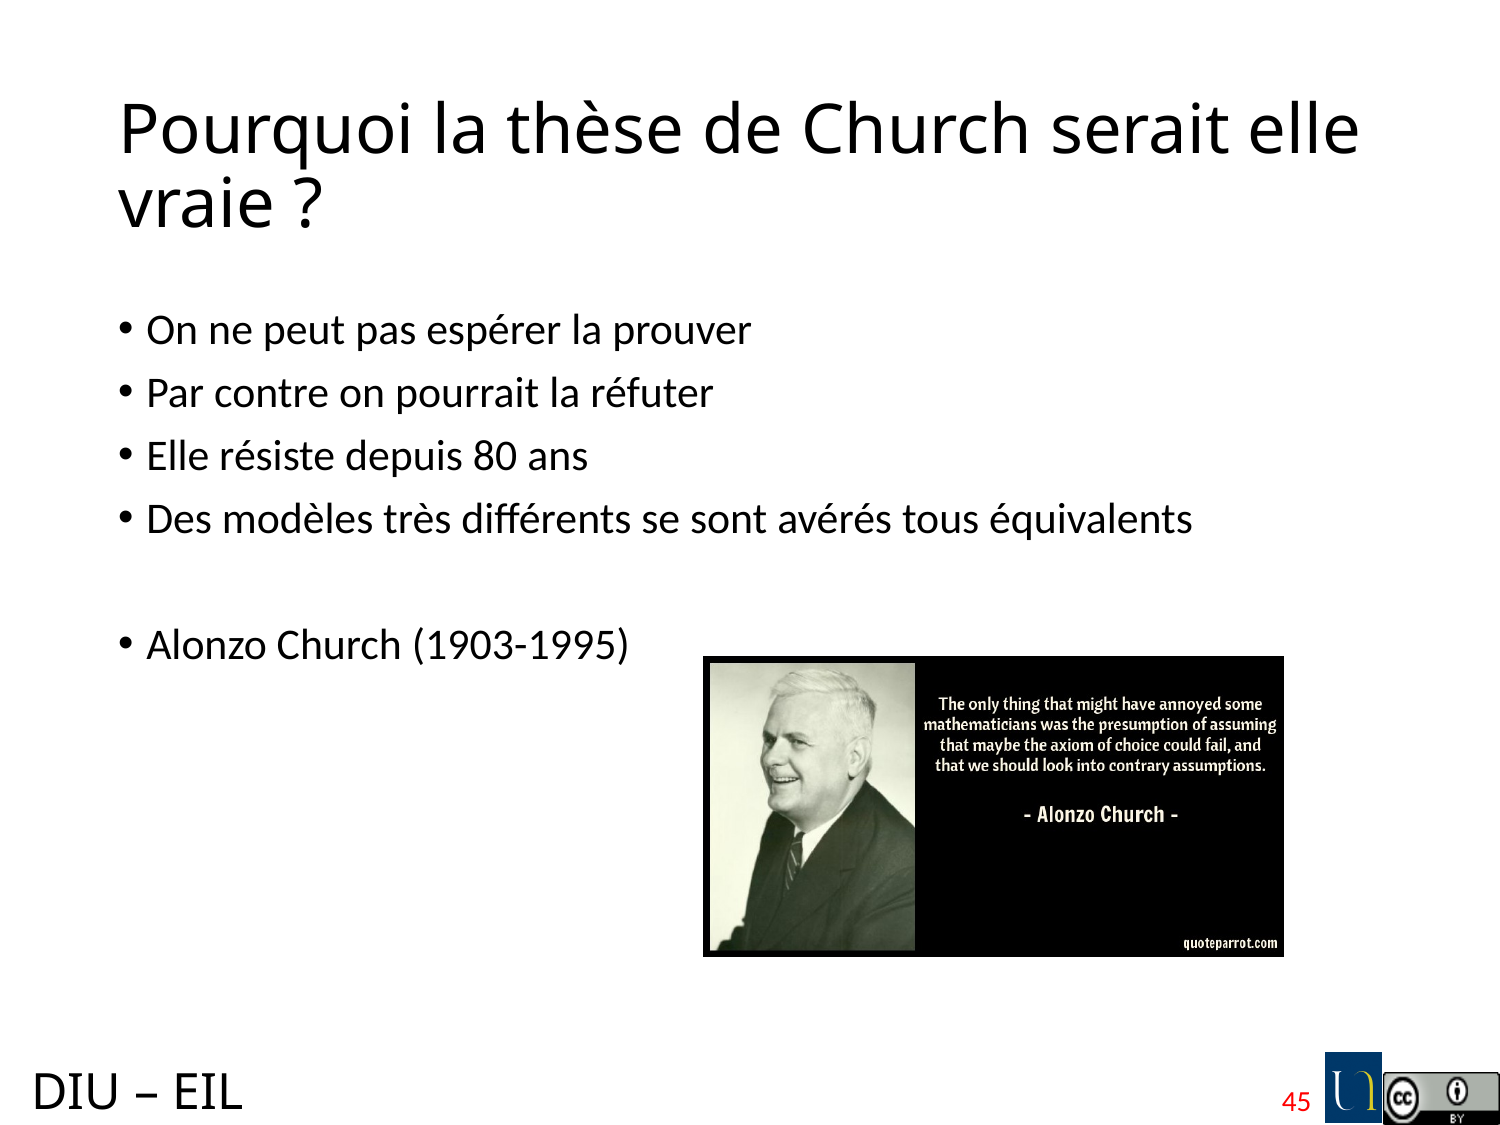

# Pourquoi la thèse de Church serait elle vraie ?
On ne peut pas espérer la prouver
Par contre on pourrait la réfuter
Elle résiste depuis 80 ans
Des modèles très différents se sont avérés tous équivalents
Alonzo Church (1903-1995)